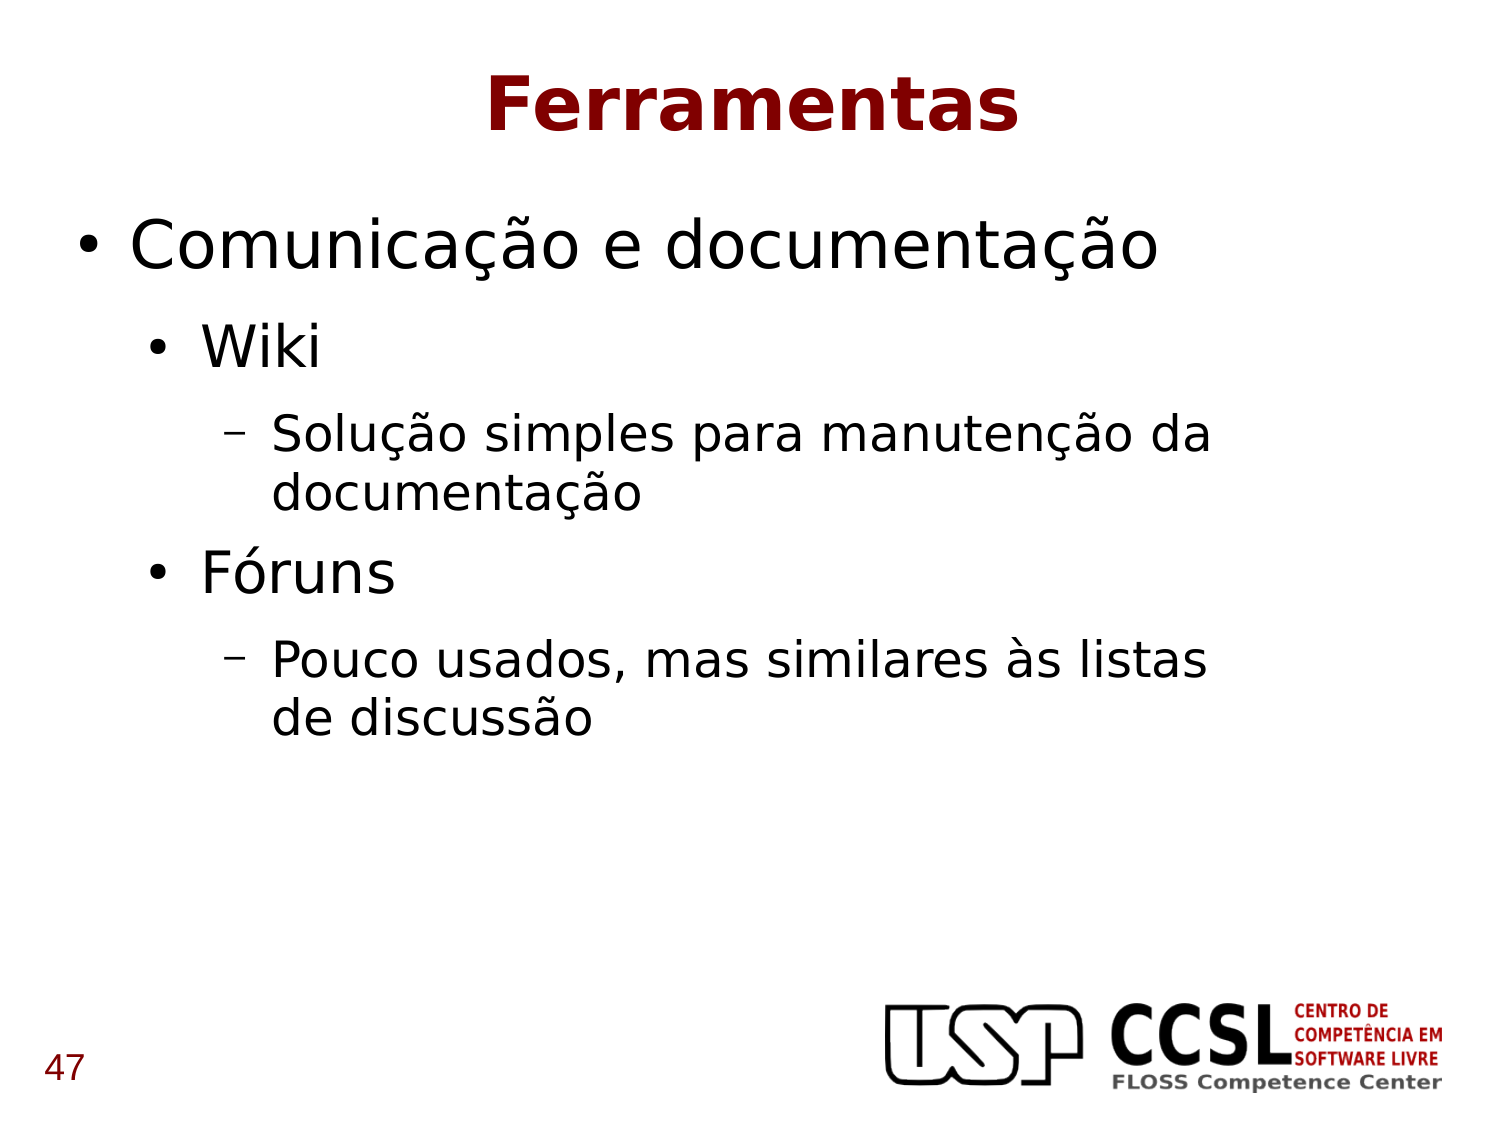

# Ferramentas
Comunicação e documentação
Wiki
Solução simples para manutenção da documentação
Fóruns
Pouco usados, mas similares às listas
de discussão